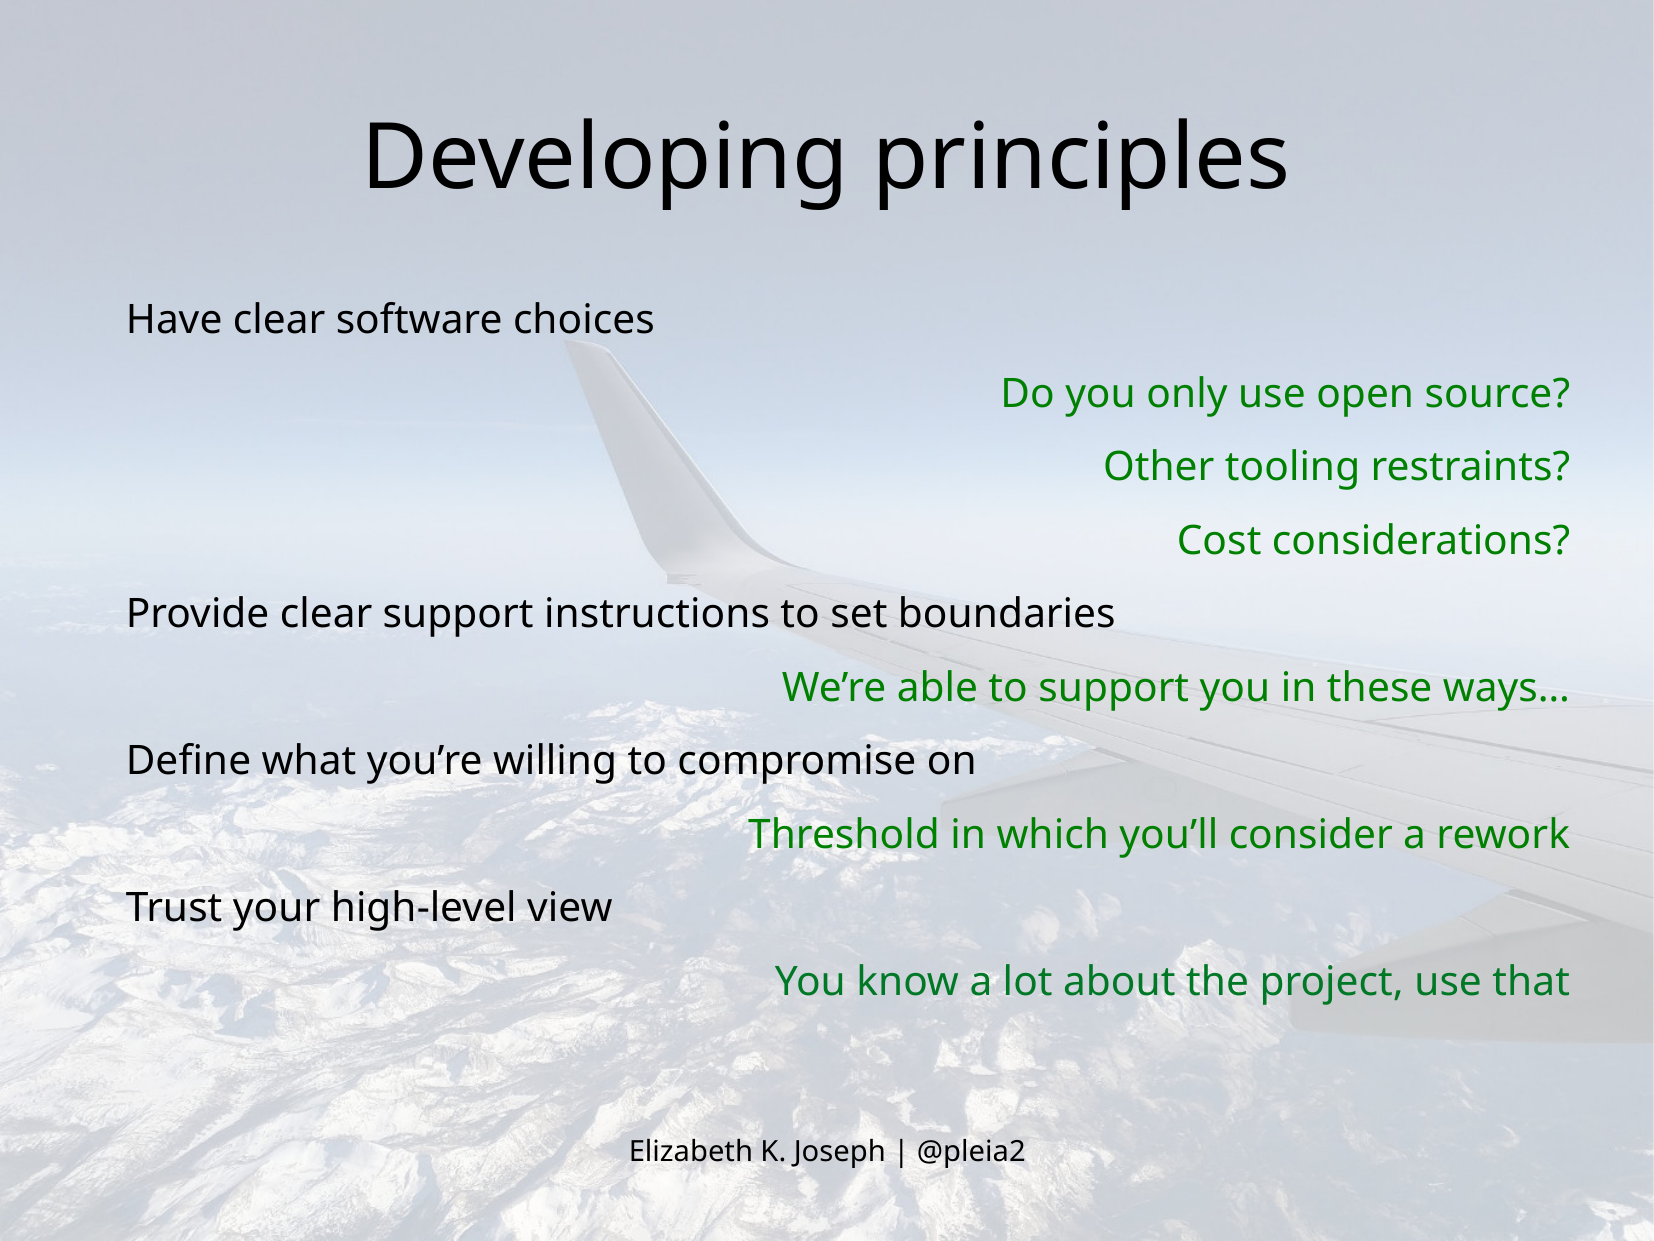

# Developing principles
Have clear software choices
Do you only use open source?
Other tooling restraints?
Cost considerations?
Provide clear support instructions to set boundaries
We’re able to support you in these ways…
Define what you’re willing to compromise on
Threshold in which you’ll consider a rework
Trust your high-level view
You know a lot about the project, use that
Elizabeth K. Joseph | @pleia2